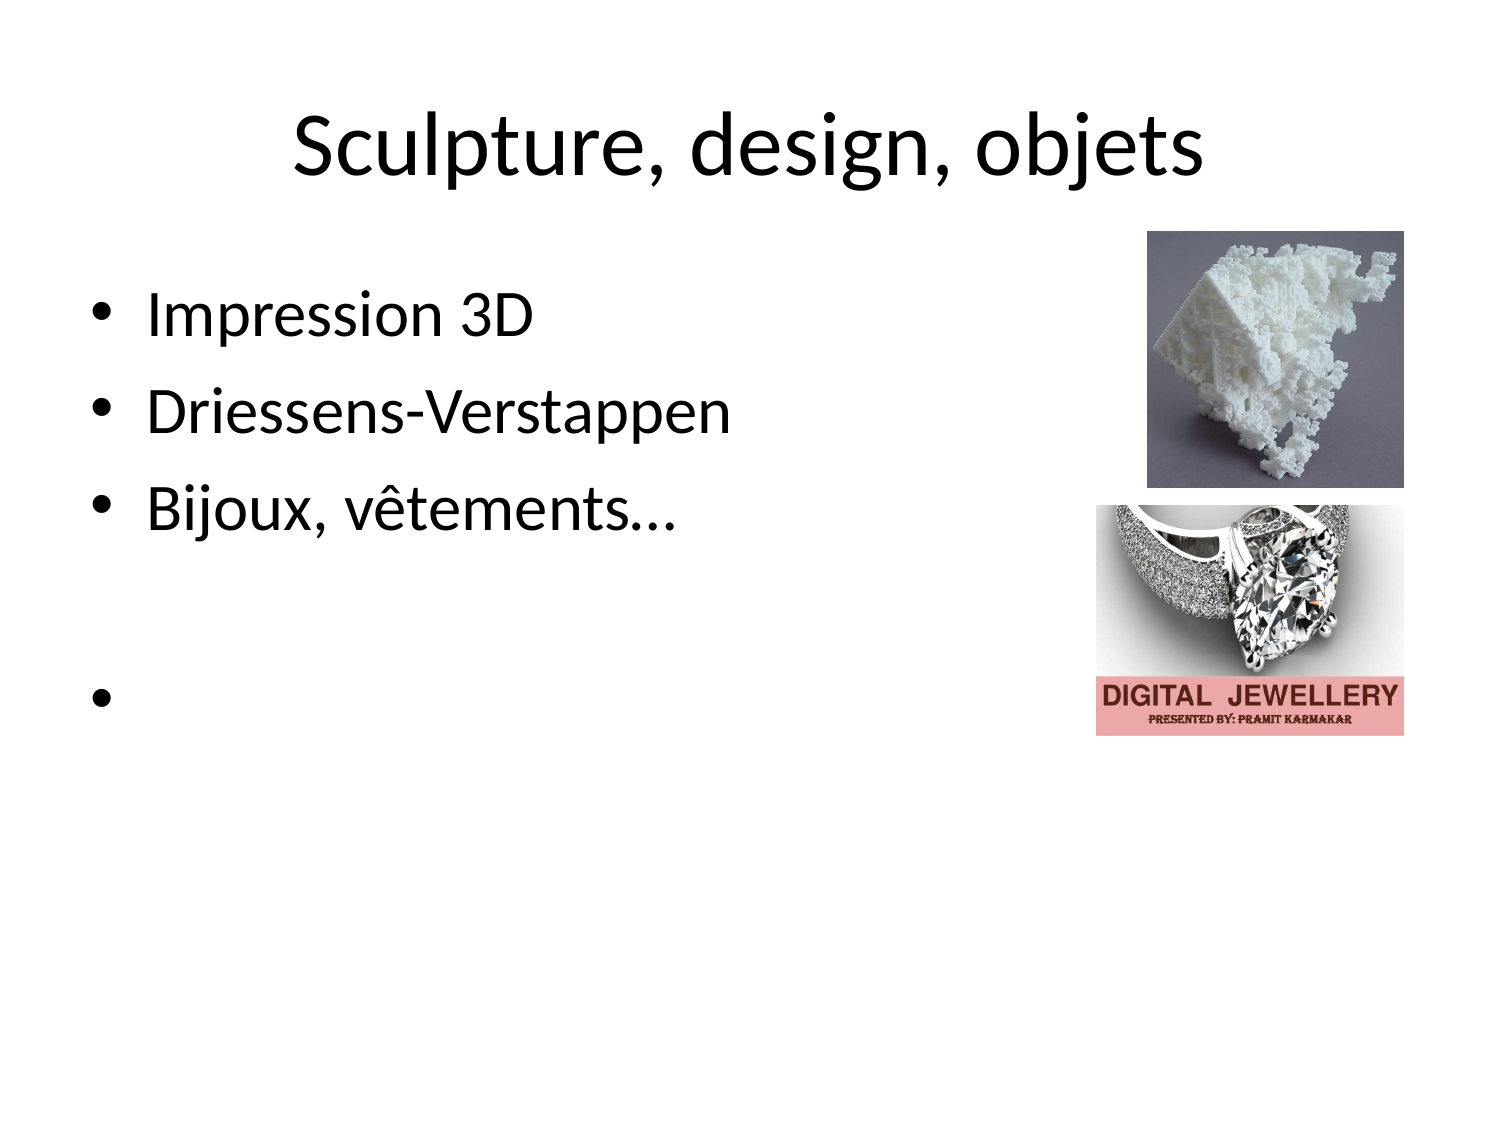

# Sculpture, design, objets
Impression 3D
Driessens-Verstappen
Bijoux, vêtements…